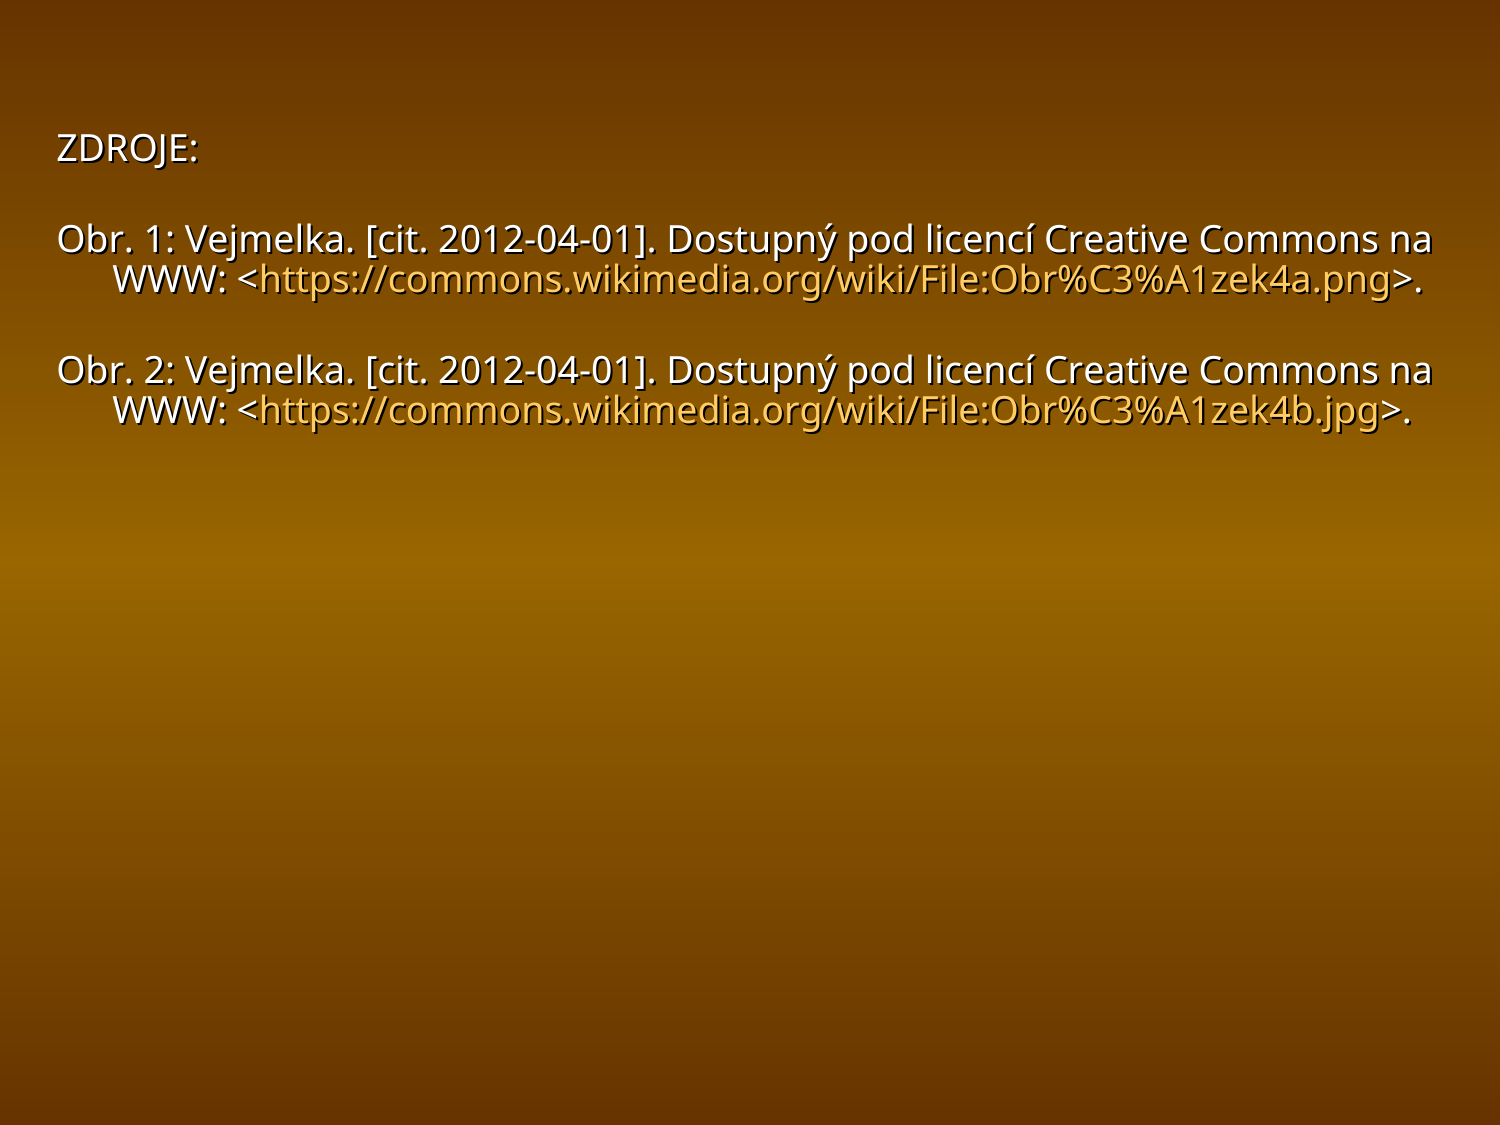

# ZDROJE:
Obr. 1: Vejmelka. [cit. 2012-04-01]. Dostupný pod licencí Creative Commons na WWW: <https://commons.wikimedia.org/wiki/File:Obr%C3%A1zek4a.png>.
Obr. 2: Vejmelka. [cit. 2012-04-01]. Dostupný pod licencí Creative Commons na WWW: <https://commons.wikimedia.org/wiki/File:Obr%C3%A1zek4b.jpg>.